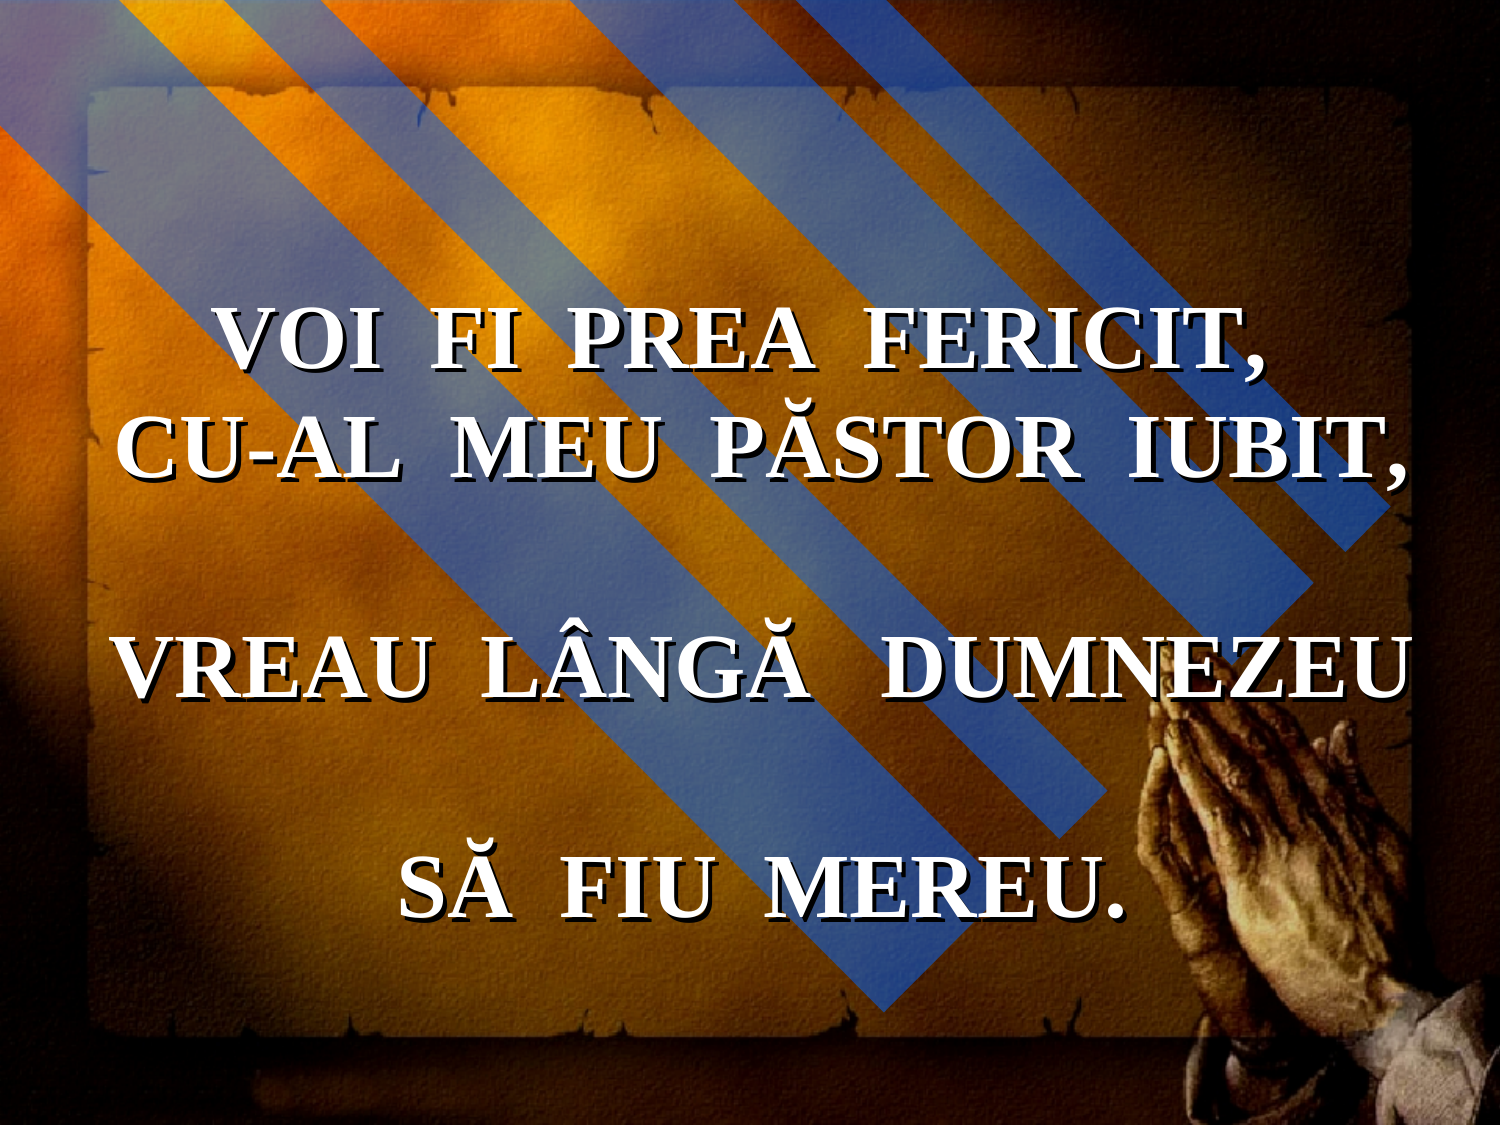

# VOI FI PREA FERICIT, CU-AL MEU PĂSTOR IUBIT, VREAU LÂNGĂ DUMNEZEU SĂ FIU MEREU.